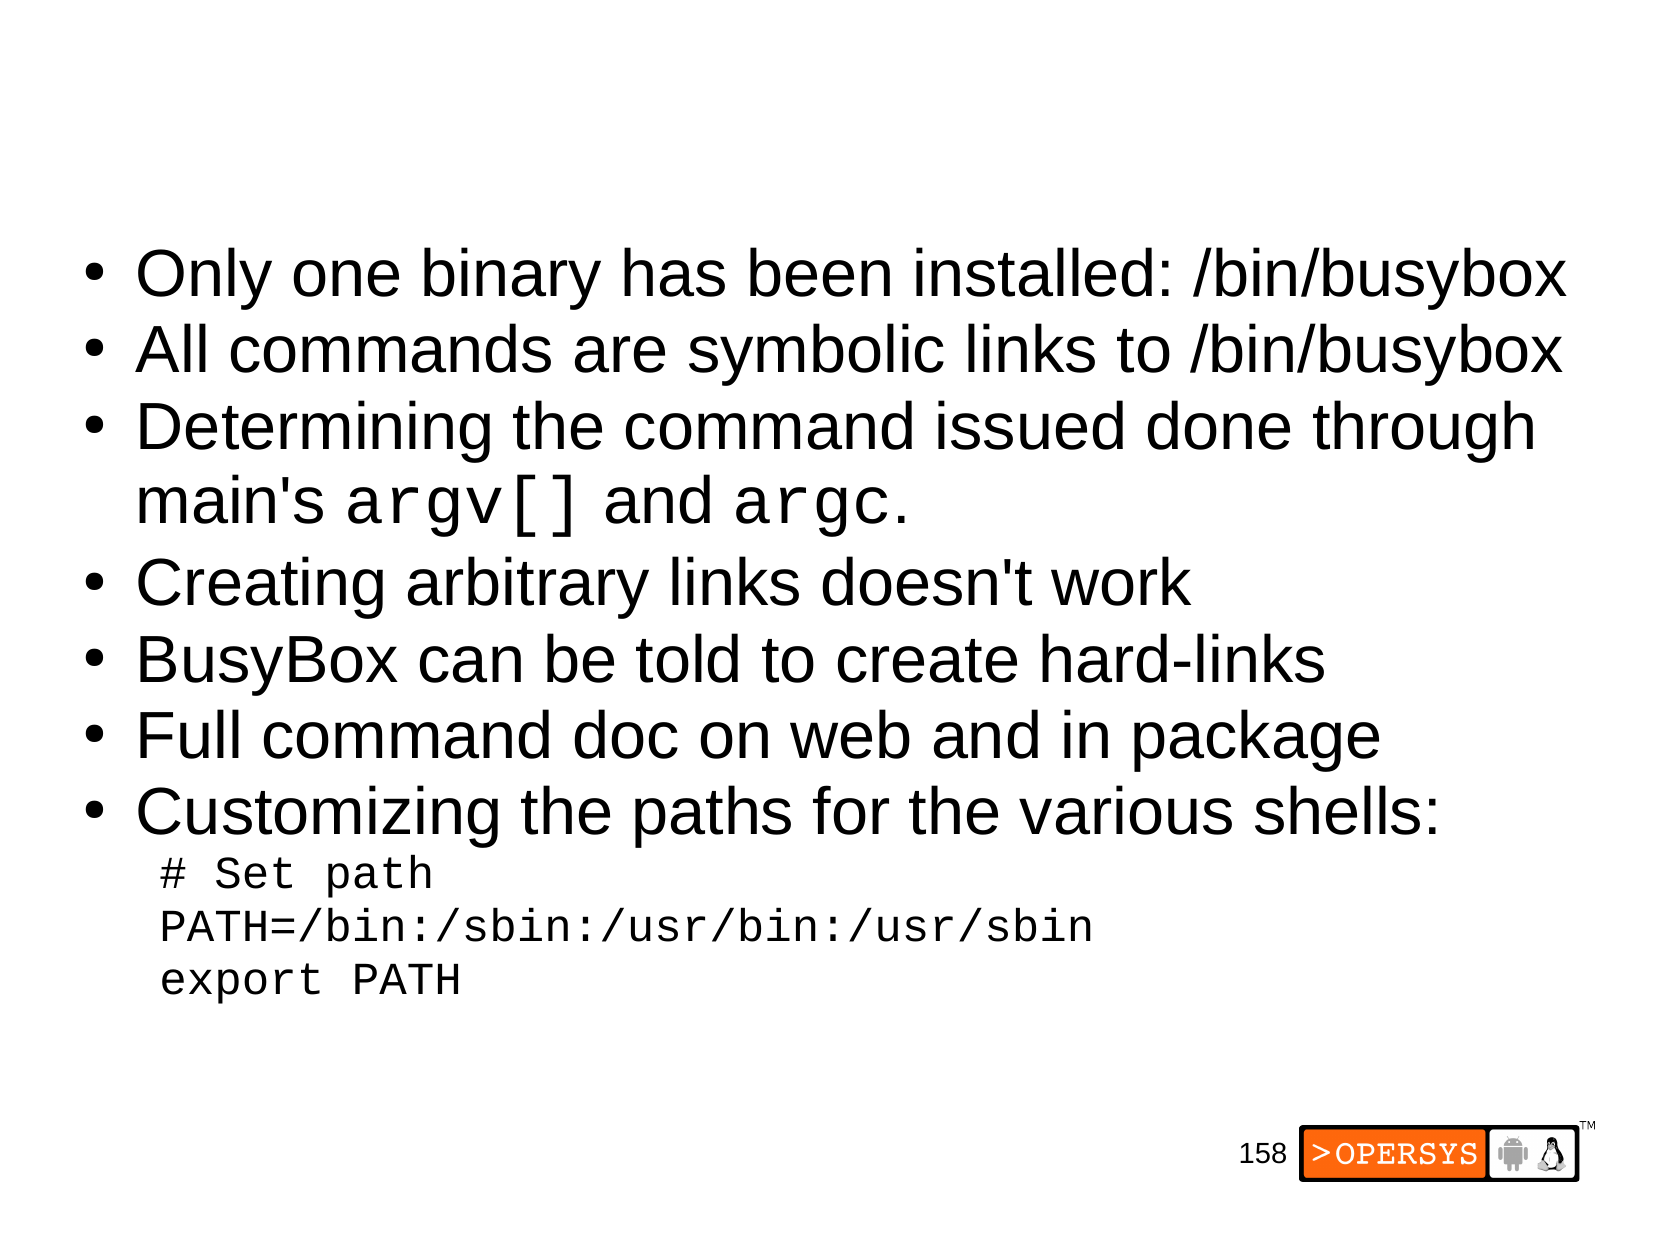

# Only one binary has been installed: /bin/busybox
All commands are symbolic links to /bin/busybox
Determining the command issued done through main's argv[] and argc.
Creating arbitrary links doesn't work
BusyBox can be told to create hard-links
Full command doc on web and in package
Customizing the paths for the various shells:
# Set path
PATH=/bin:/sbin:/usr/bin:/usr/sbin
export PATH